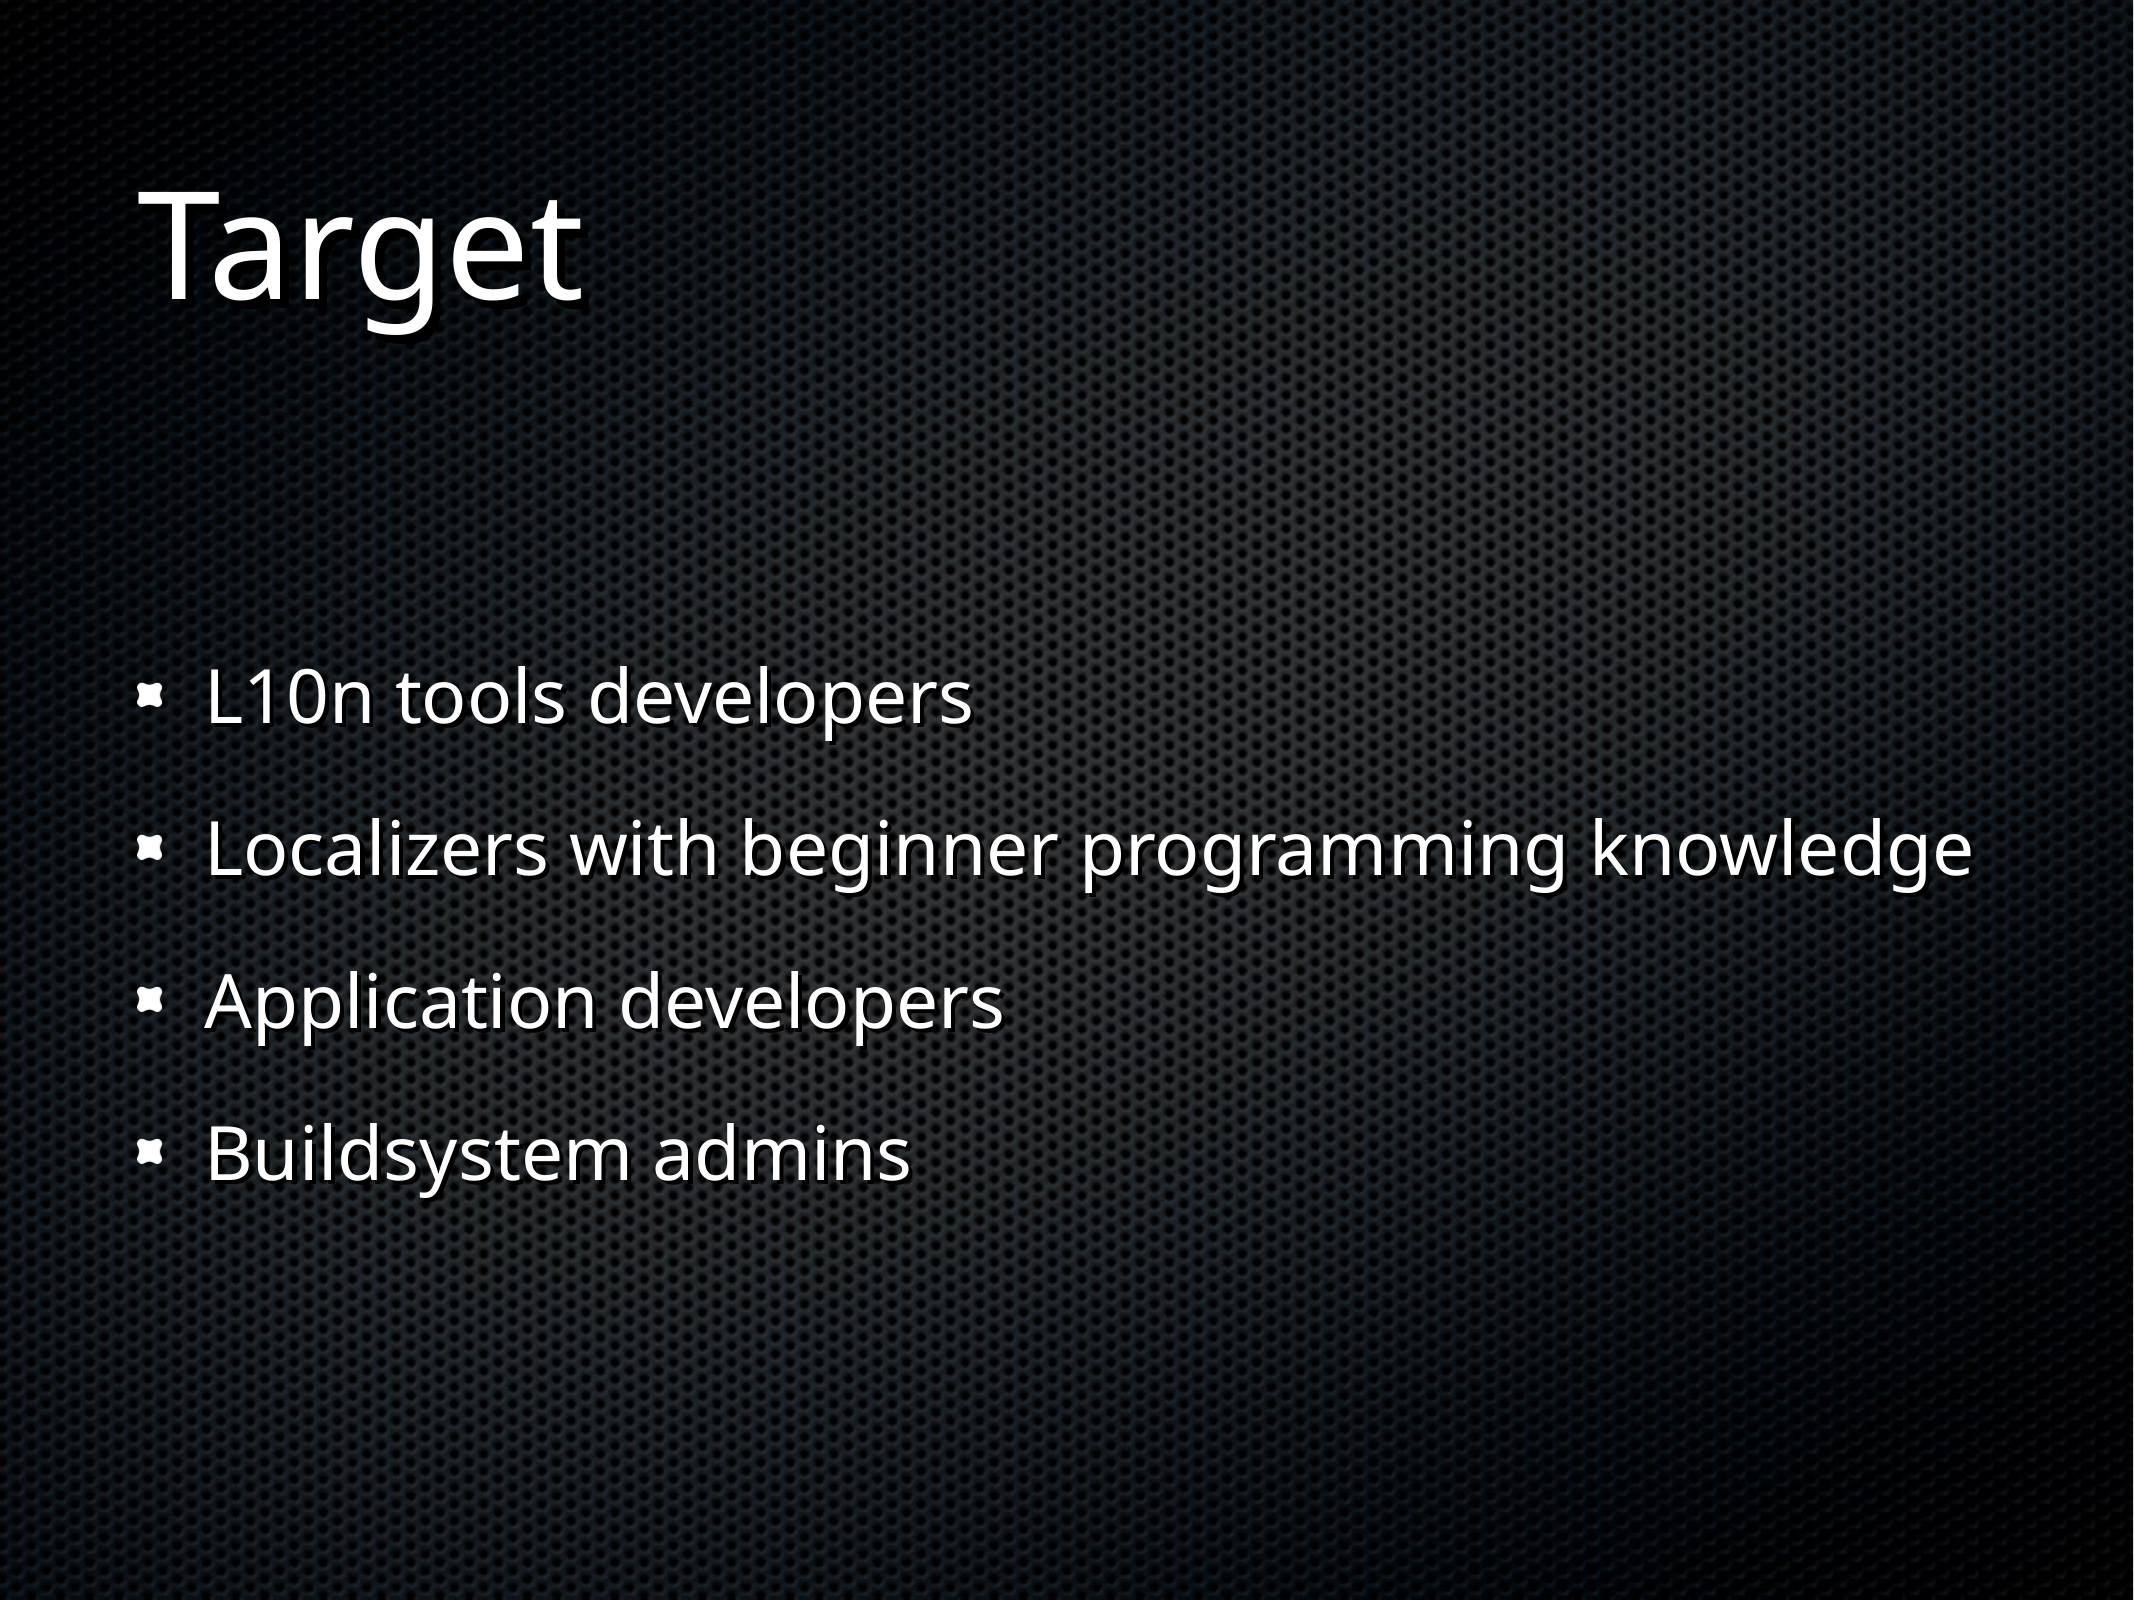

# Target
L10n tools developers
Localizers with beginner programming knowledge
Application developers
Buildsystem admins